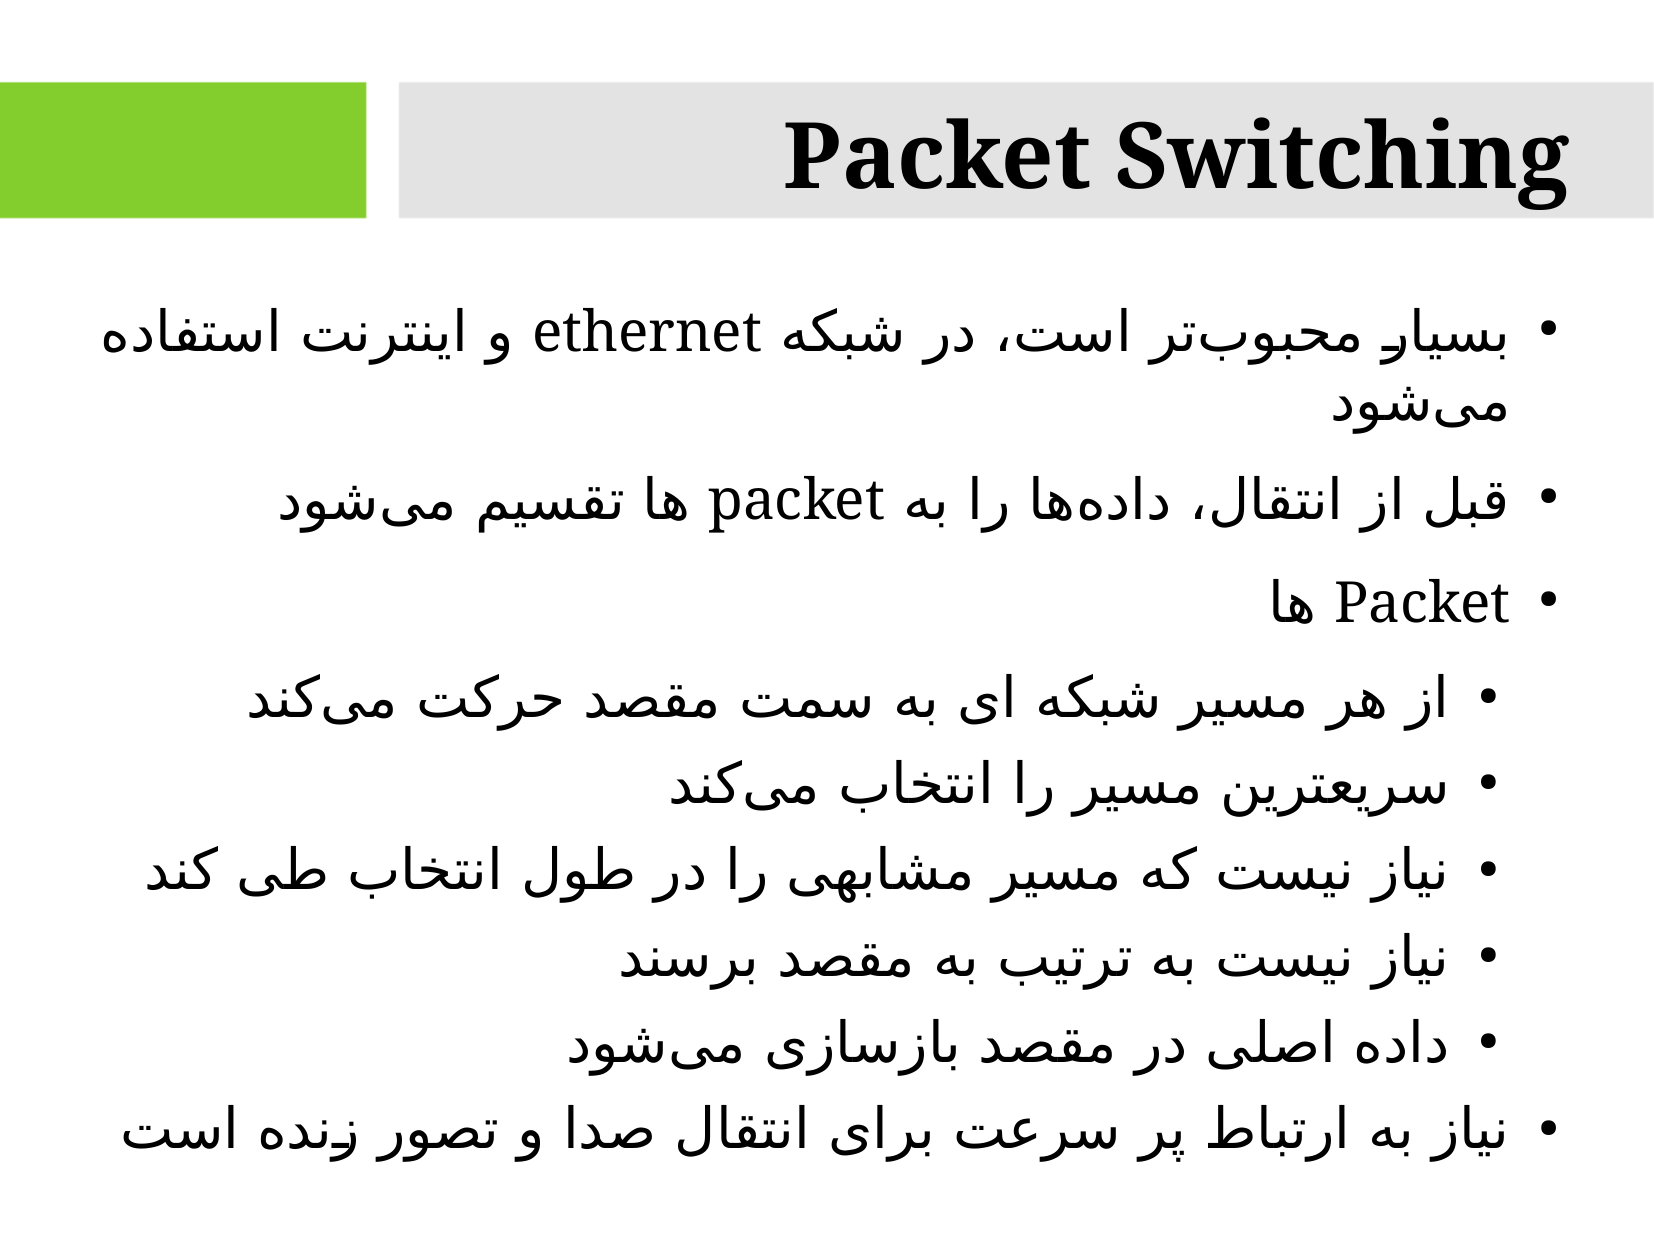

# Packet Switching
بسیار محبوب‌تر است، در شبکه ethernet و اینترنت استفاده می‌شود
قبل از انتقال، داده‌ها را به packet ها تقسیم می‌شود
Packet ها
از هر مسیر شبکه ای به سمت مقصد حرکت می‌کند
سریعترین مسیر را انتخاب می‌کند
نیاز نیست که مسیر مشابهی را در طول انتخاب طی کند
نیاز نیست به ترتیب به مقصد برسند
داده اصلی در مقصد بازسازی می‌شود
نیاز به ارتباط پر سرعت برای انتقال صدا و تصور زنده است